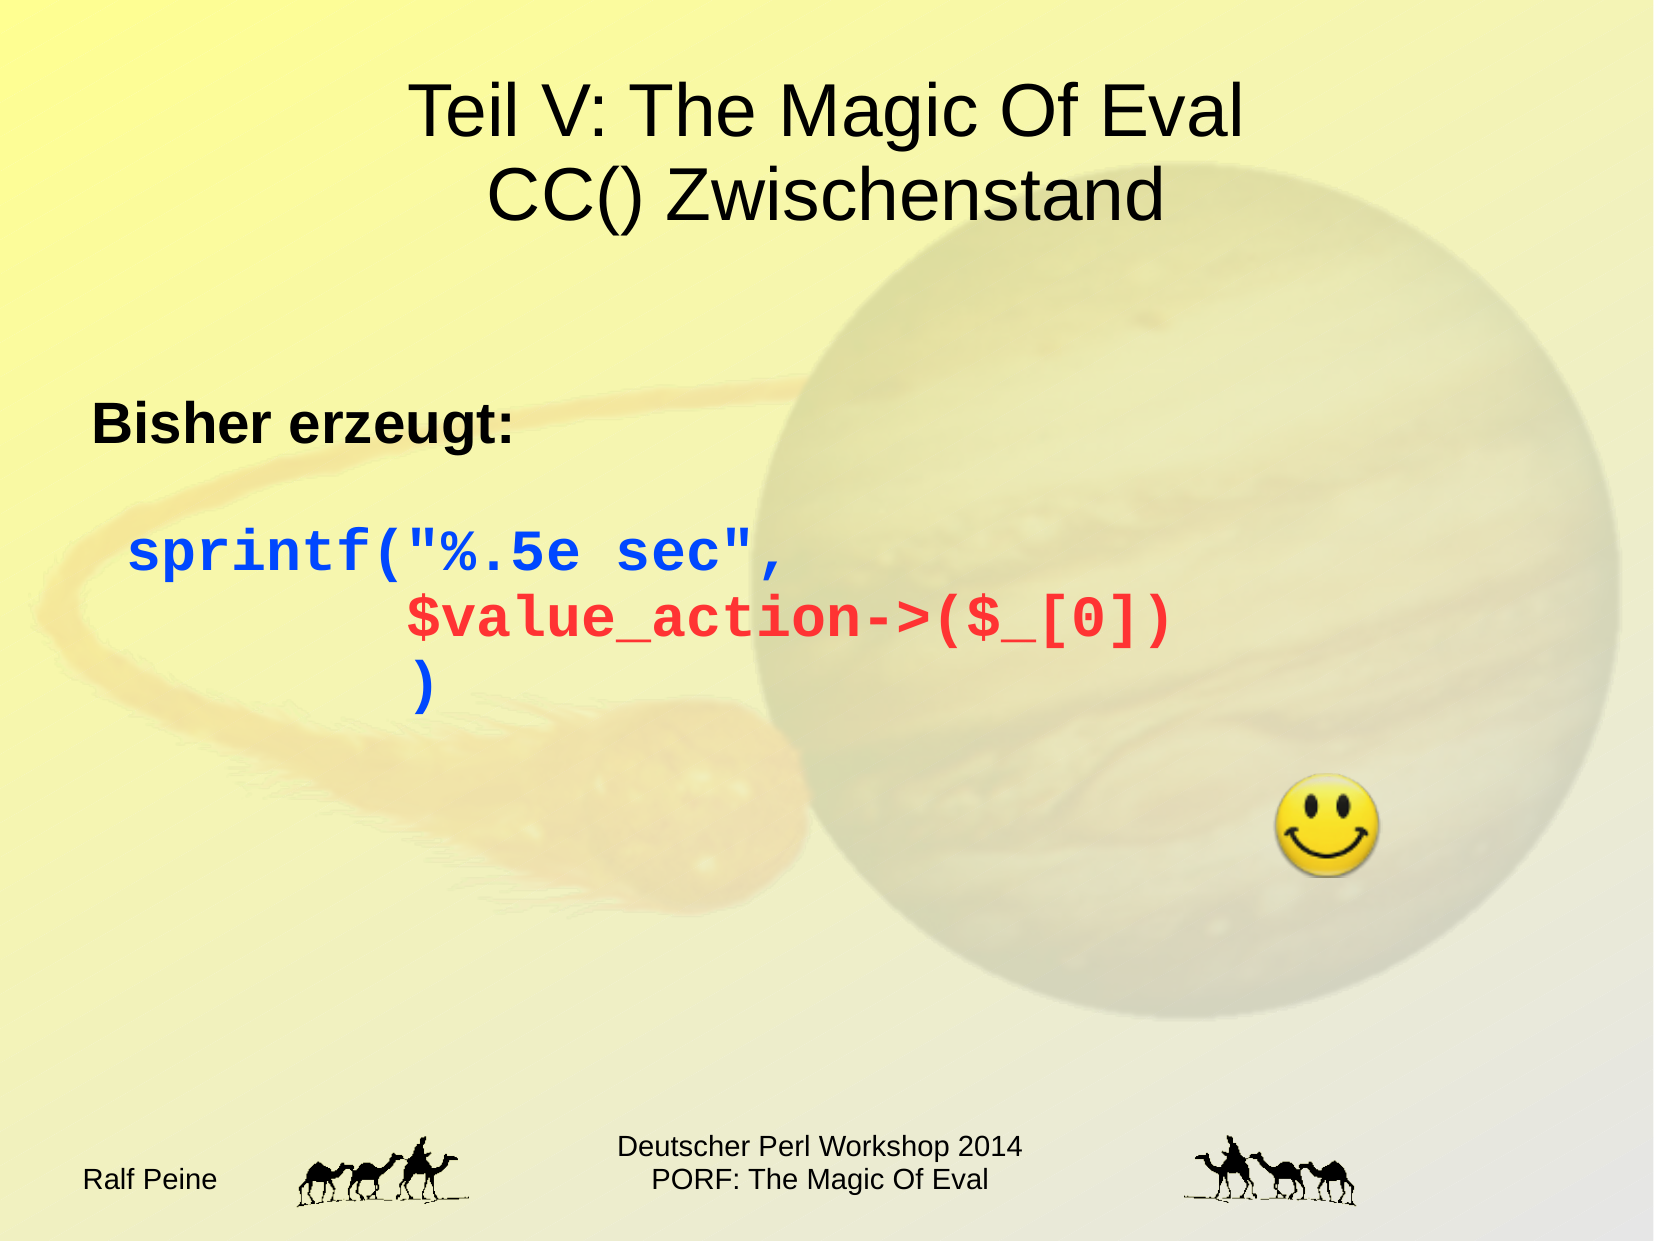

# Teil V: The Magic Of Eval CC() Zwischenstand
Bisher erzeugt:
 sprintf("%.5e sec",
 $value_action->($_[0])
 )